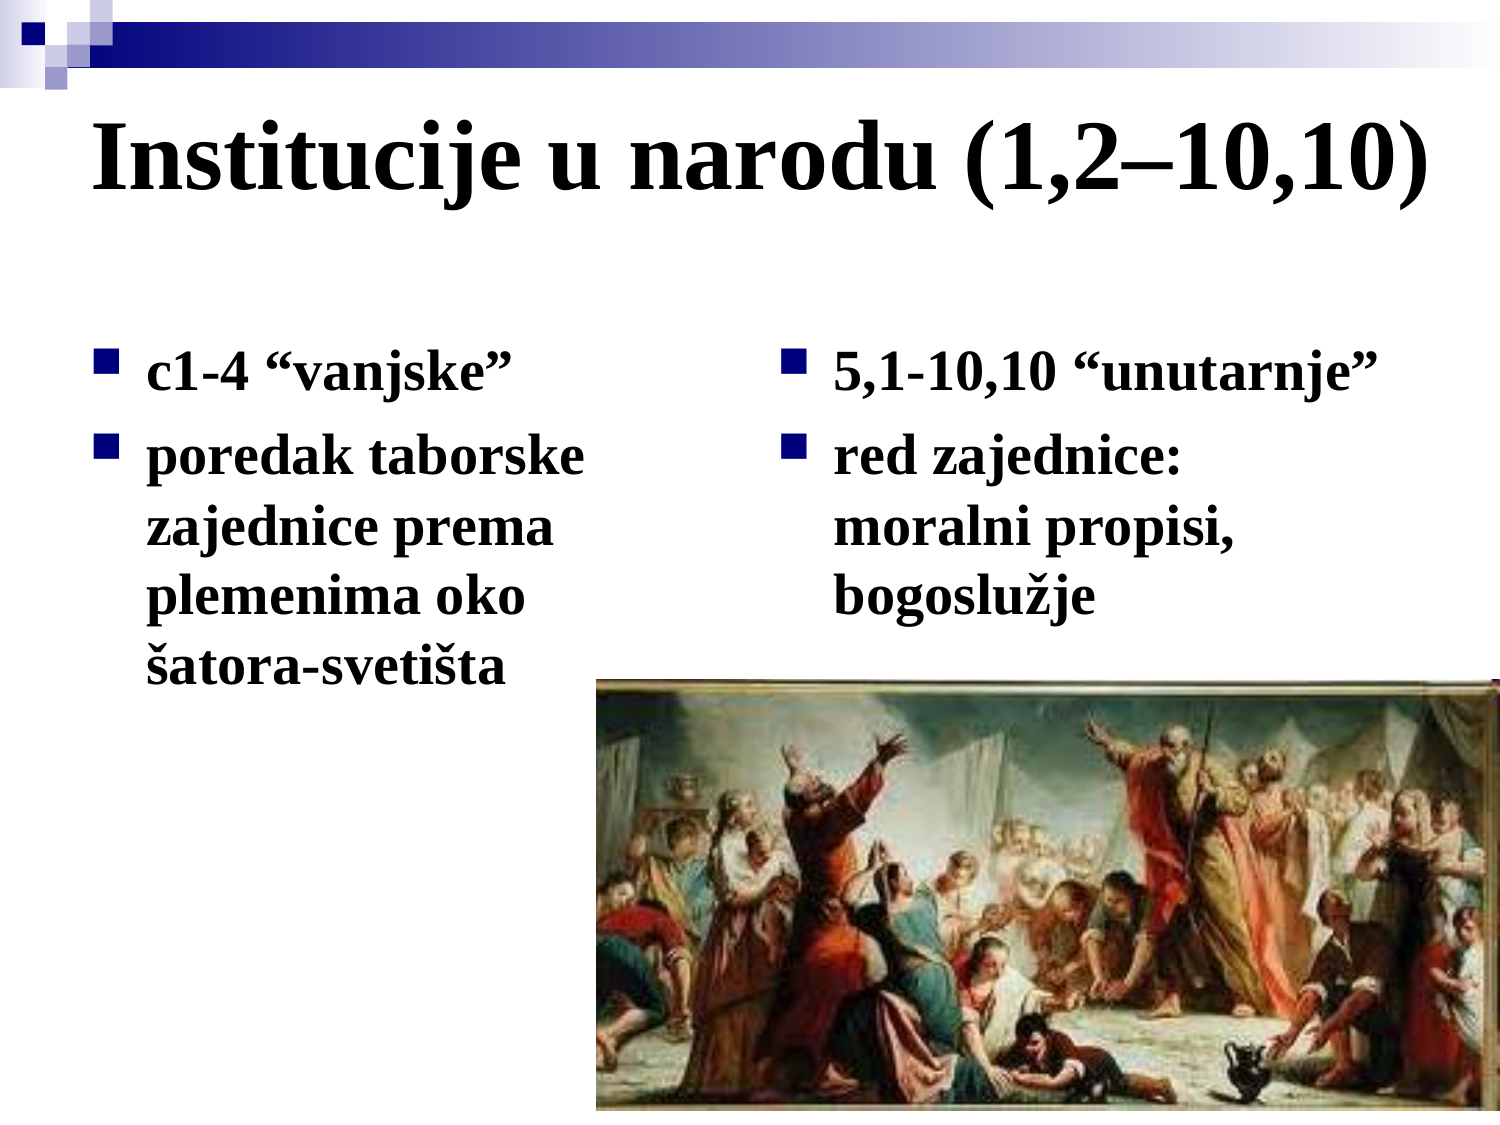

# Institucije u narodu (1,2–10,10)
c1-4 “vanjske”
poredak taborske zajednice prema plemenima oko
šatora-svetišta
5,1-10,10 “unutarnje”
red zajednice:
moralni propisi,
bogoslužje